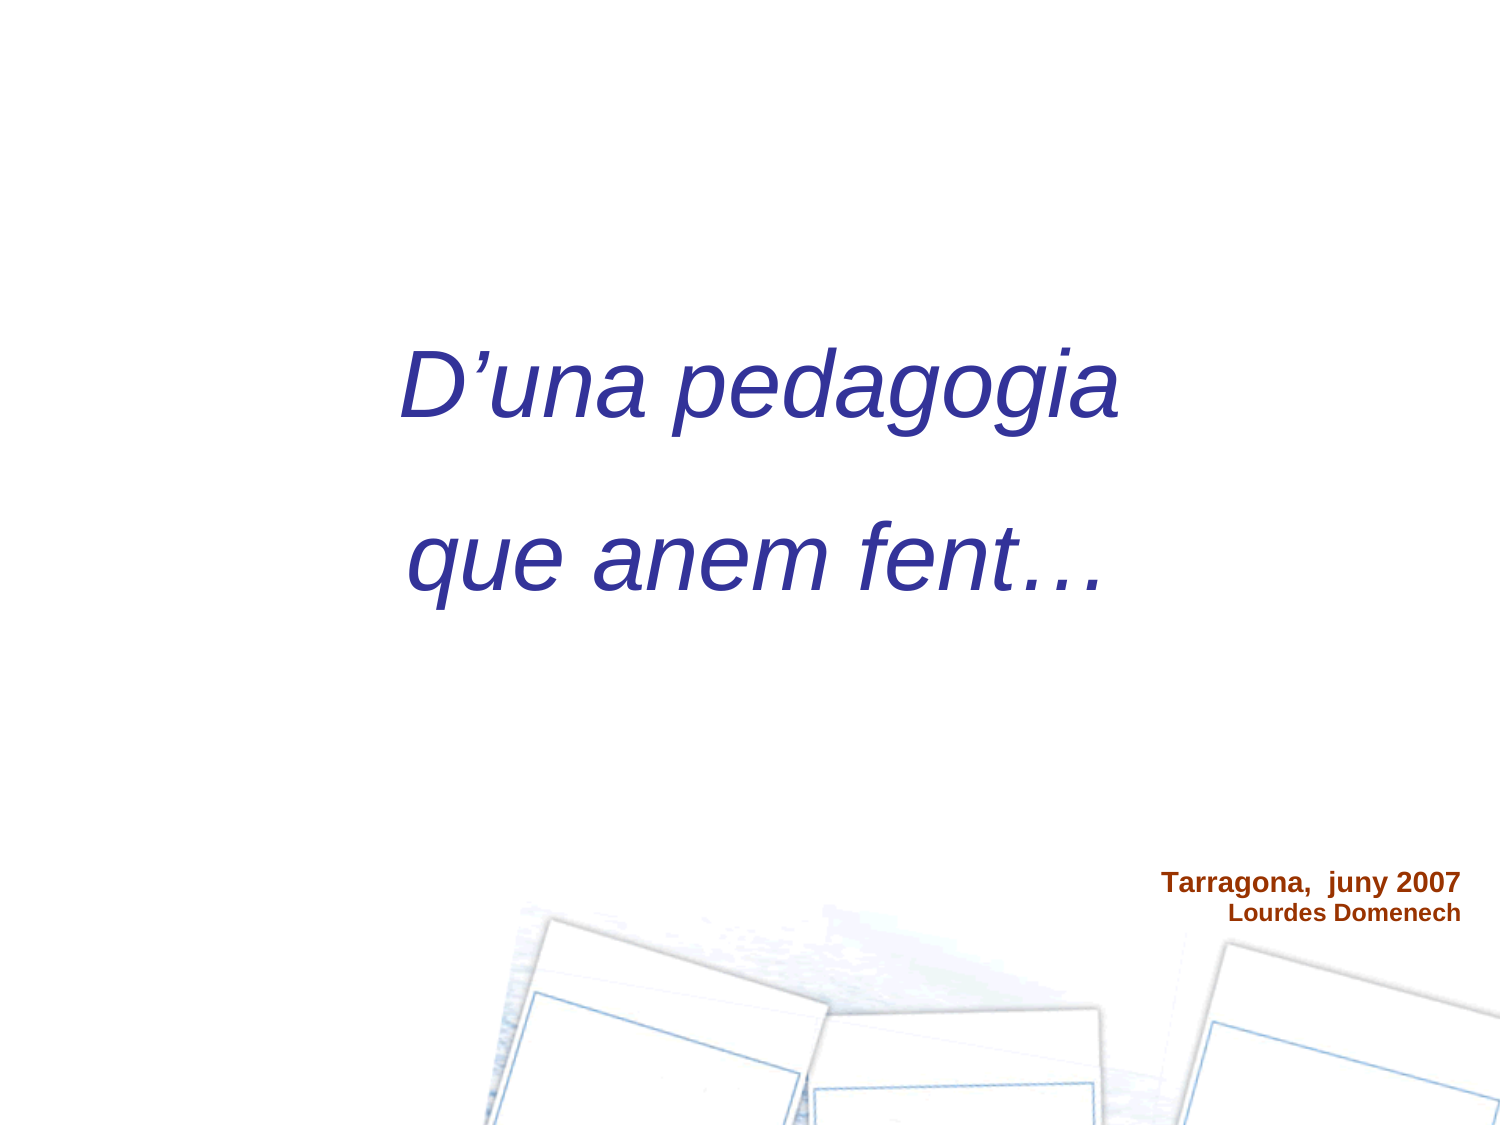

D’una pedagogia
que anem fent…
Tarragona, juny 2007
Lourdes Domenech